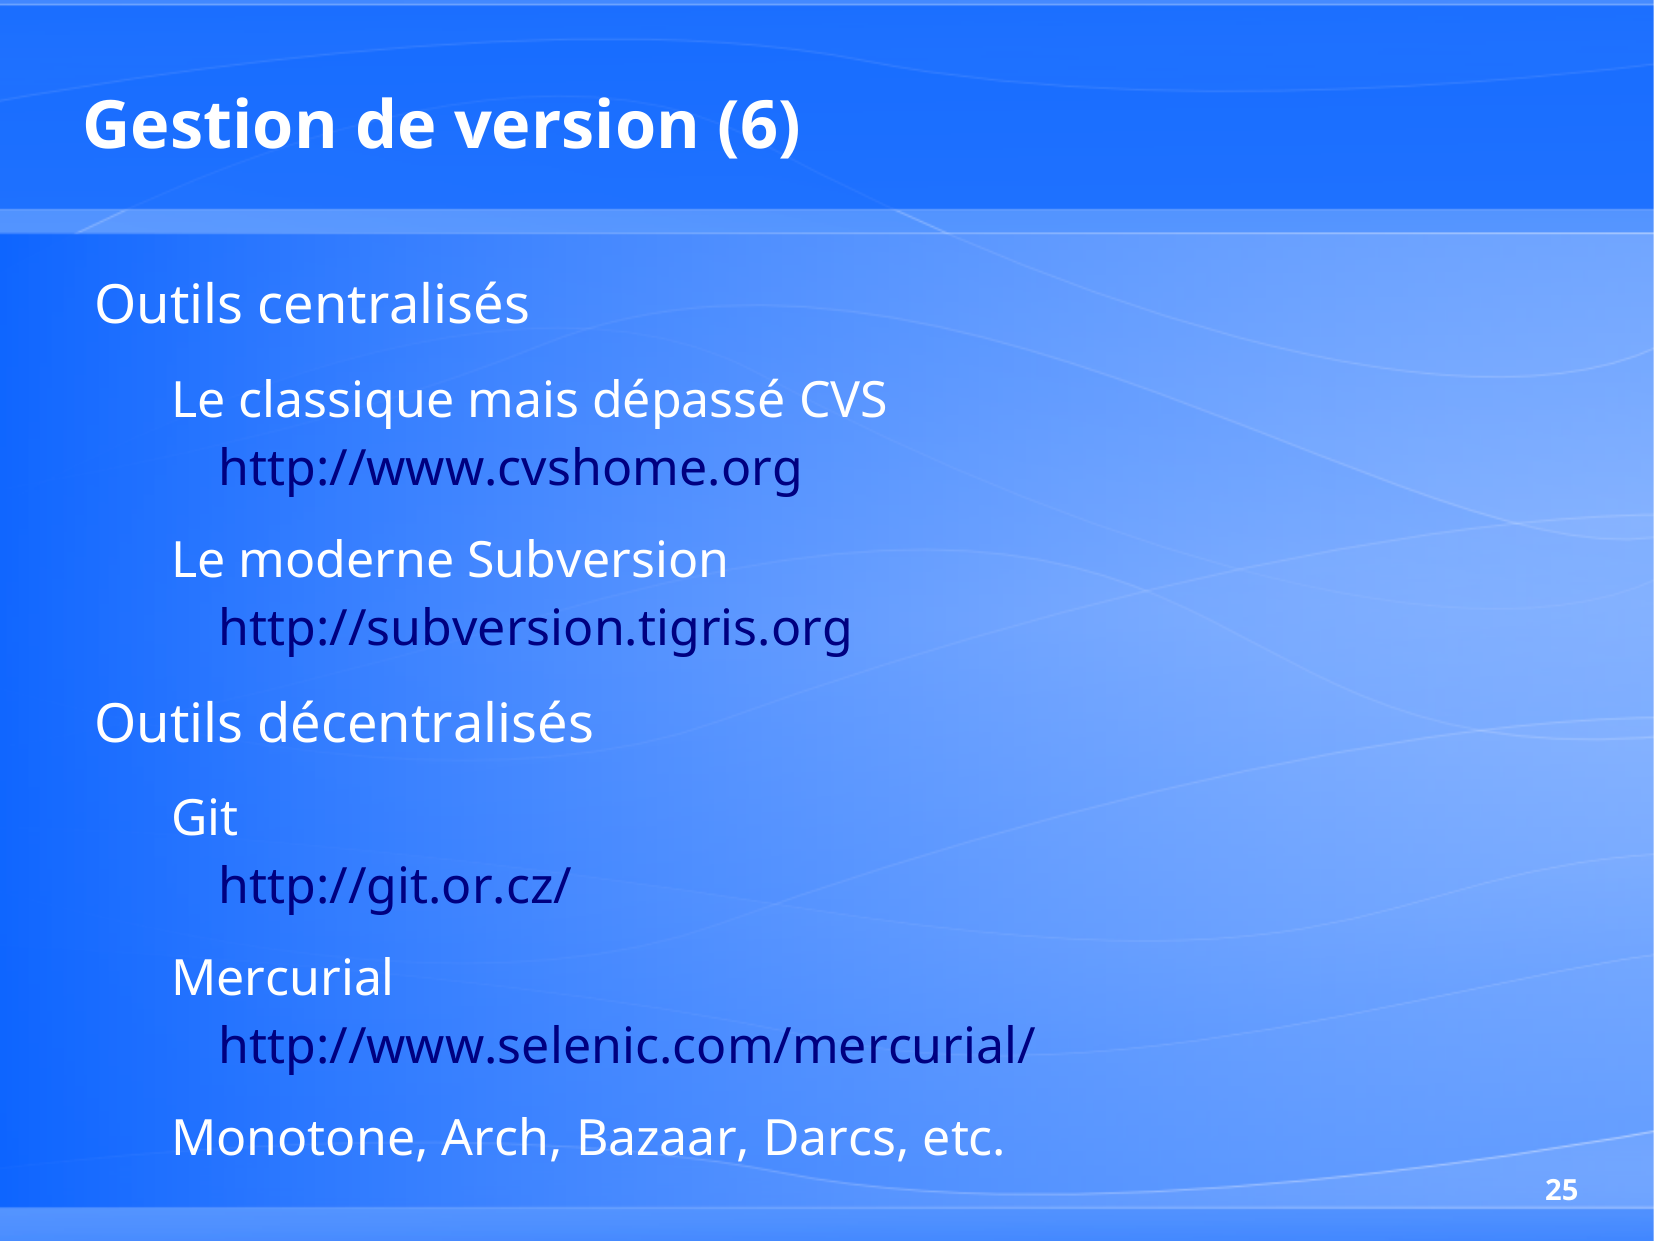

# Gestion de version (6)
Outils centralisés
Le classique mais dépassé CVS
http://www.cvshome.org
Le moderne Subversion
http://subversion.tigris.org
Outils décentralisés
Git
http://git.or.cz/
Mercurial
http://www.selenic.com/mercurial/
Monotone, Arch, Bazaar, Darcs, etc.
25